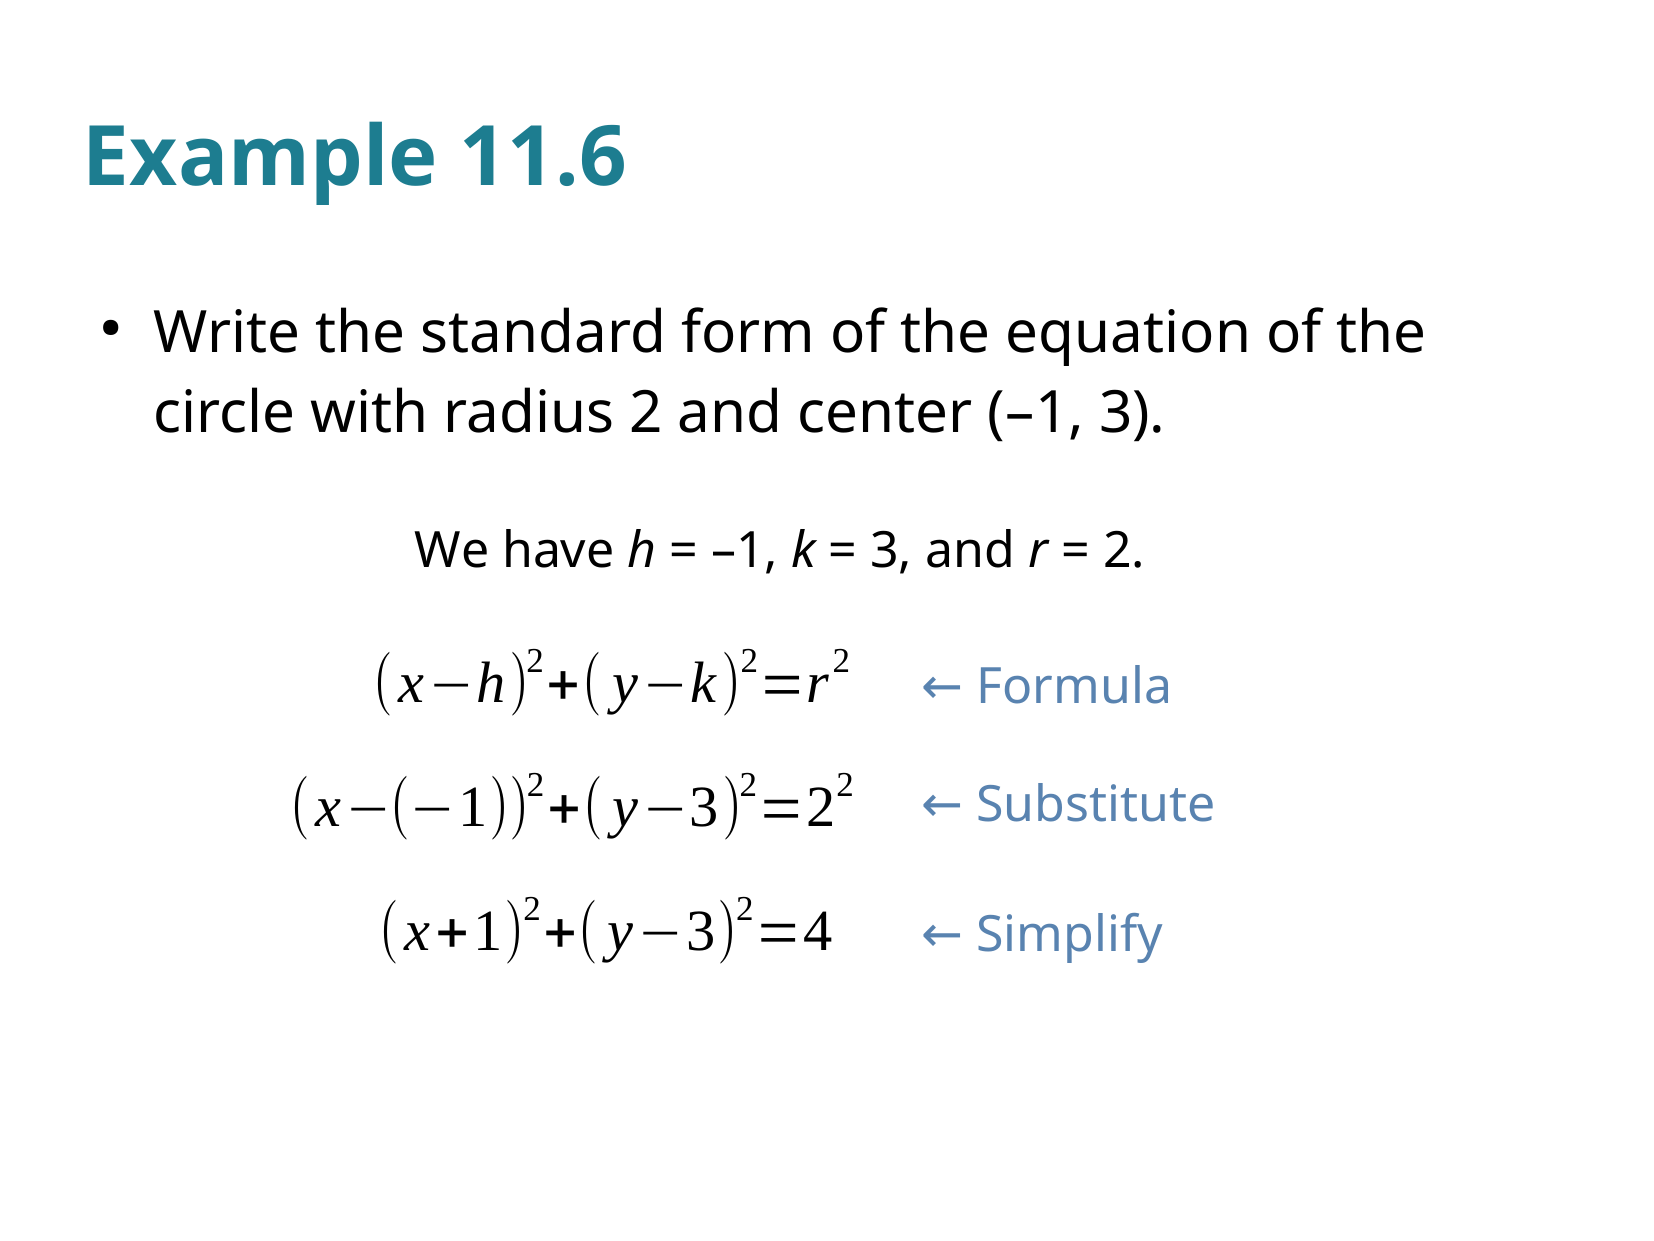

# Example 11.6
Write the standard form of the equation of the circle with radius 2 and center (–1, 3).
We have h = –1, k = 3, and r = 2.
← Formula
← Substitute
← Simplify